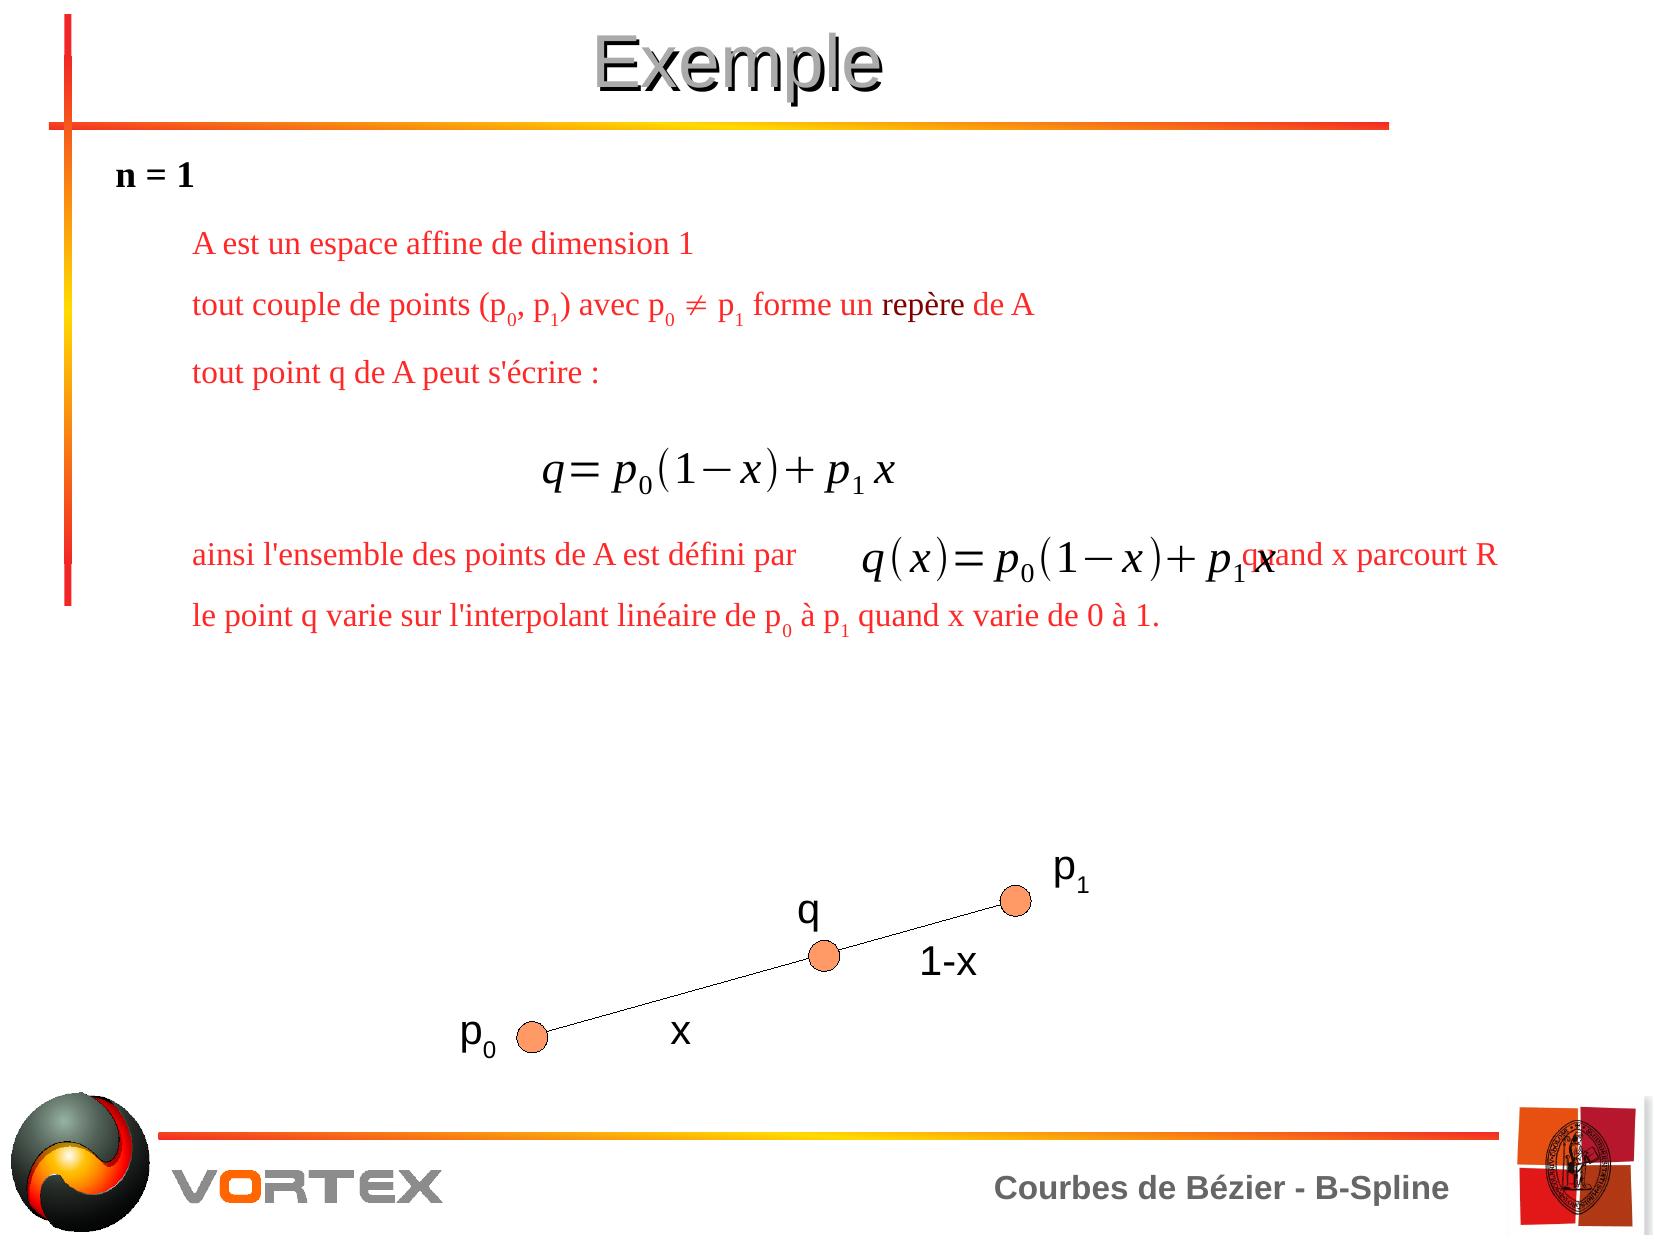

# Exemple
n = 1
A est un espace affine de dimension 1
tout couple de points (p0, p1) avec p0  p1 forme un repère de A
tout point q de A peut s'écrire :
ainsi l'ensemble des points de A est défini par quand x parcourt R
le point q varie sur l'interpolant linéaire de p0 à p1 quand x varie de 0 à 1.
p1
q
1-x
p0
x